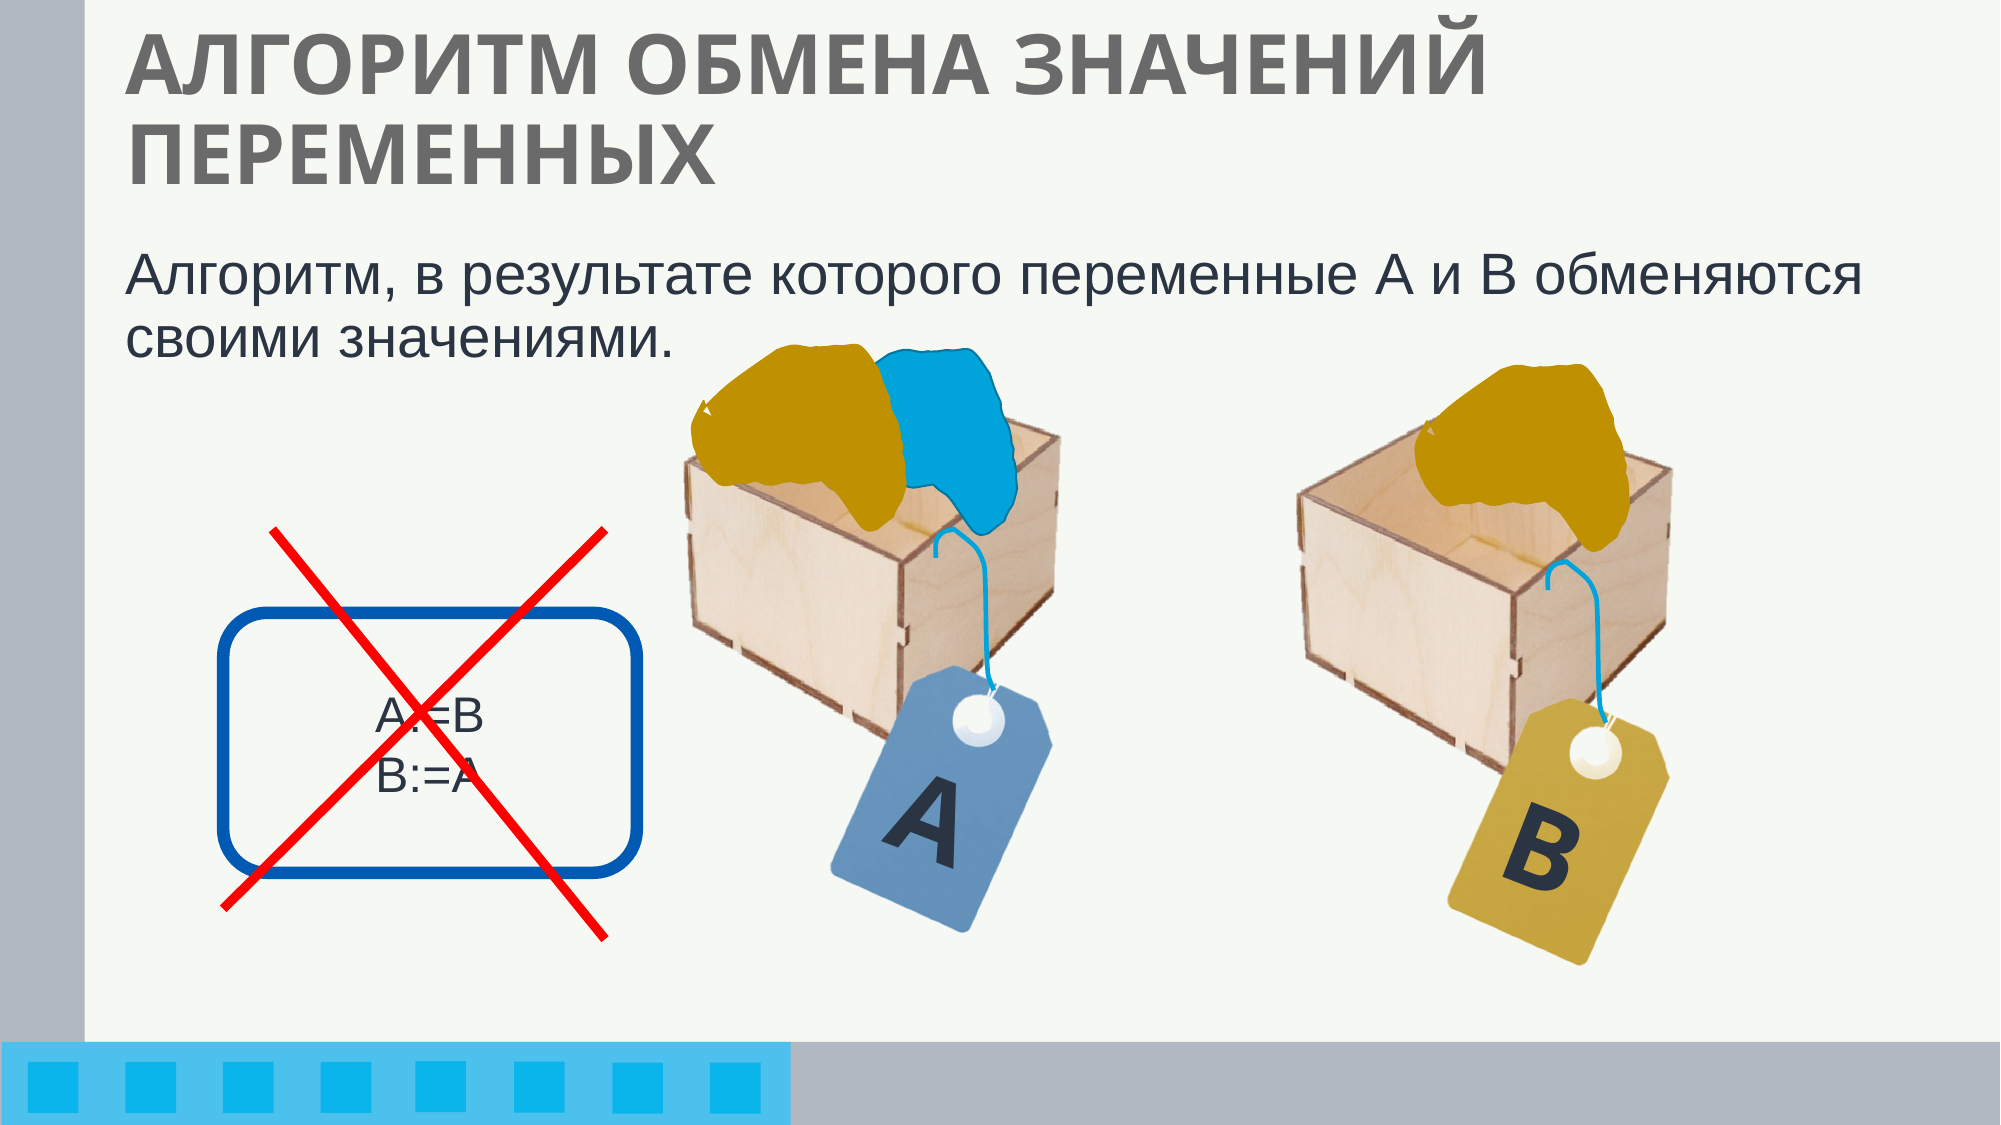

# АЛГОРИТМ ОБМЕНА ЗНАЧЕНИЙ ПЕРЕМЕННЫХ
Алгоритм, в результате которого переменные А и В обменяются своими значениями.
А:=В
В:=А
А
В